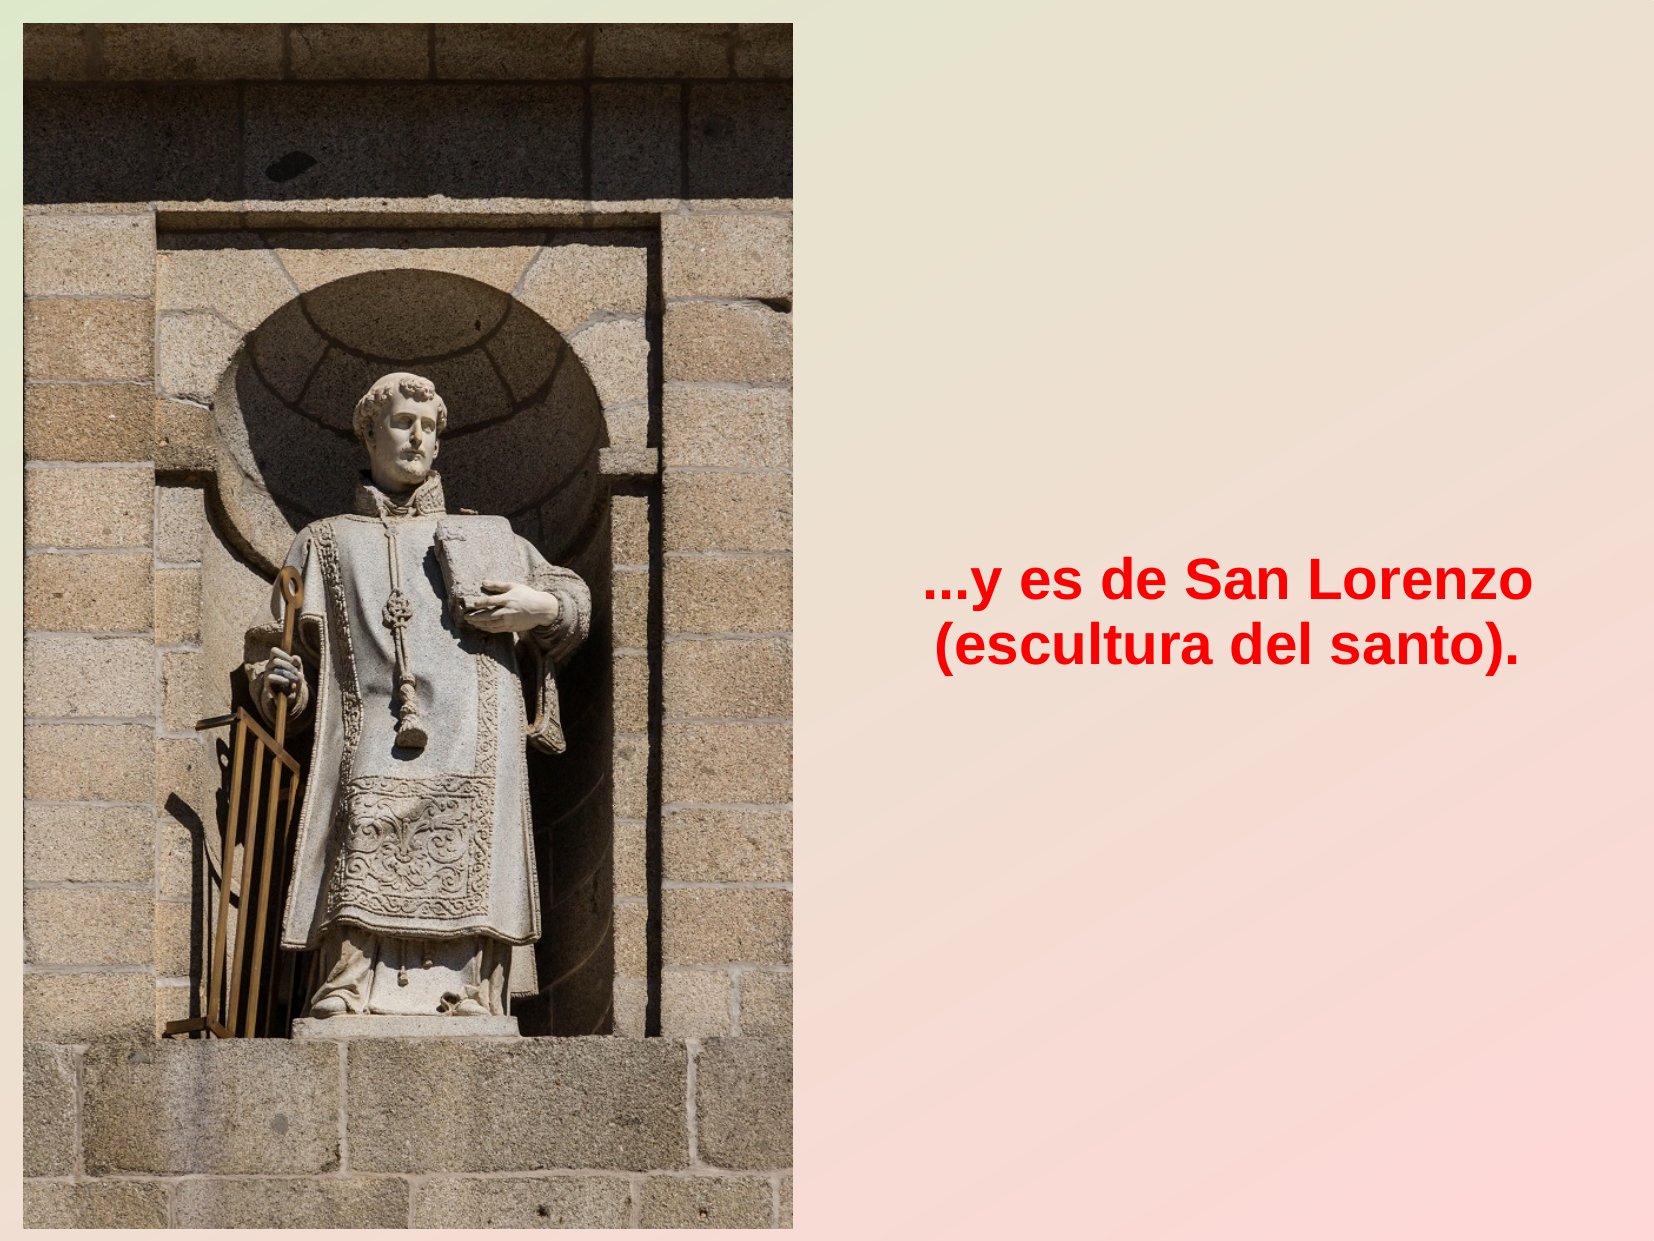

# ...y es de San Lorenzo (escultura del santo).